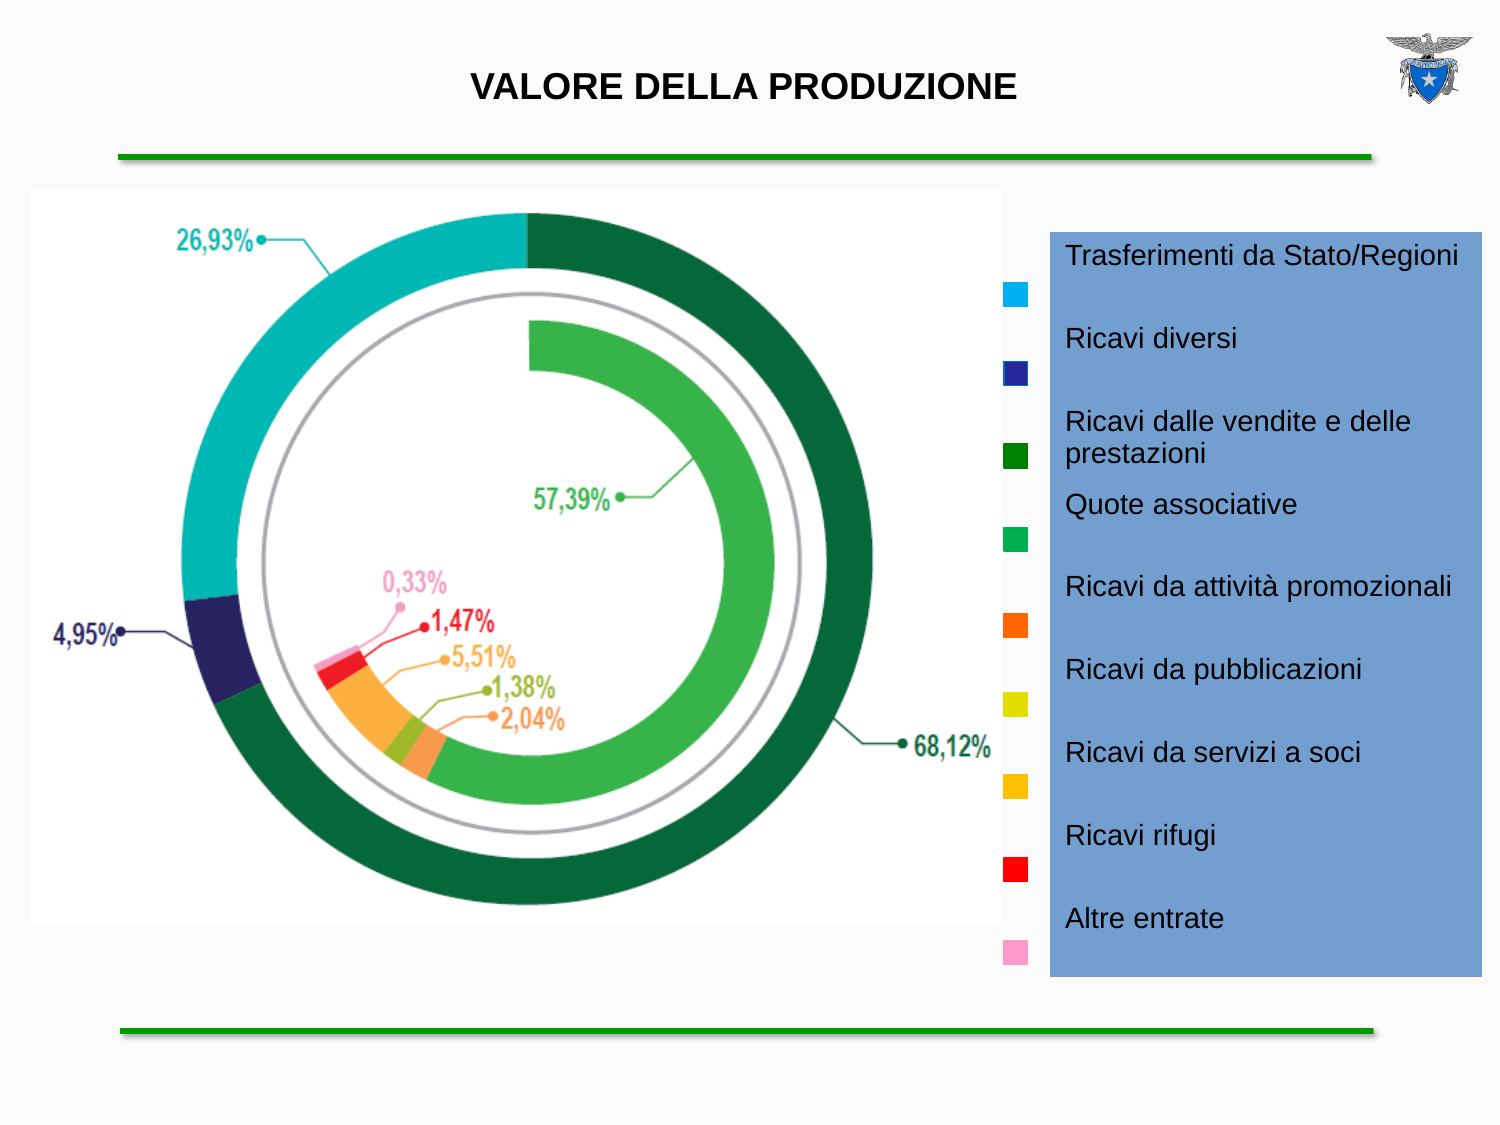

VALORE DELLA PRODUZIONE
| Trasferimenti da Stato/Regioni |
| --- |
| Ricavi diversi |
| Ricavi dalle vendite e delle prestazioni |
| Quote associative |
| Ricavi da attività promozionali |
| Ricavi da pubblicazioni |
| Ricavi da servizi a soci |
| Ricavi rifugi |
| Altre entrate |